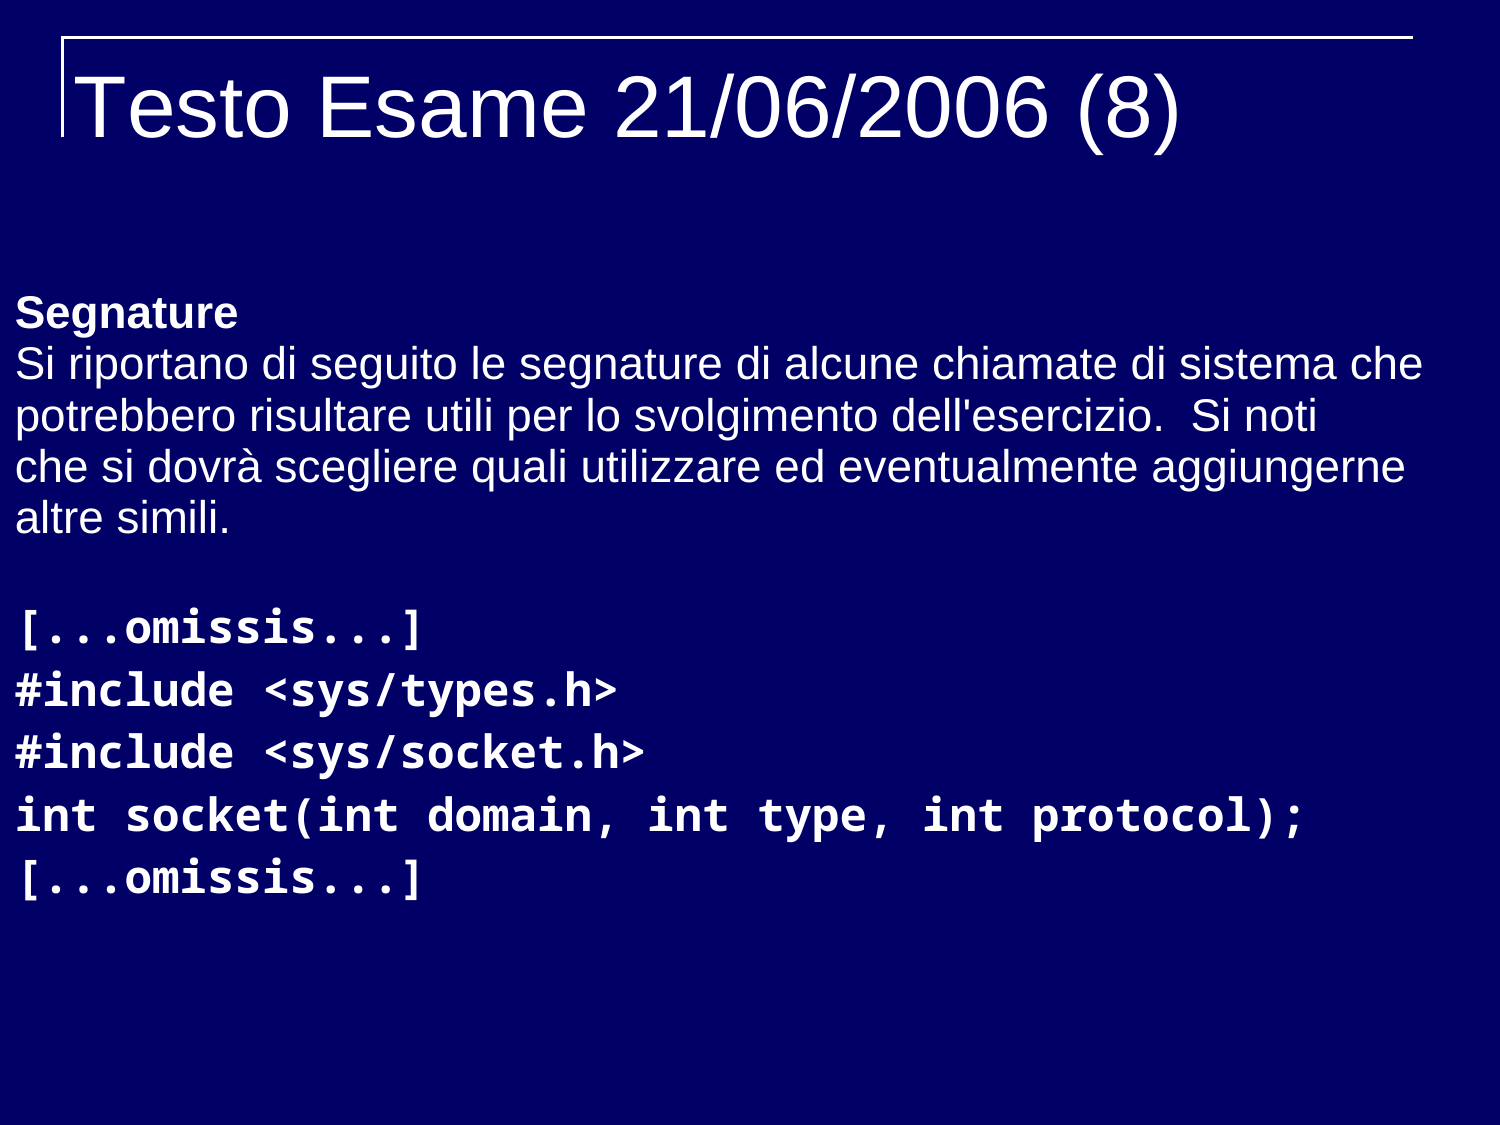

# Testo Esame 21/06/2006 (8)
Segnature
Si riportano di seguito le segnature di alcune chiamate di sistema che
potrebbero risultare utili per lo svolgimento dell'esercizio. Si noti
che si dovrà scegliere quali utilizzare ed eventualmente aggiungerne
altre simili.
[...omissis...]
#include <sys/types.h>
#include <sys/socket.h>
int socket(int domain, int type, int protocol);
[...omissis...]